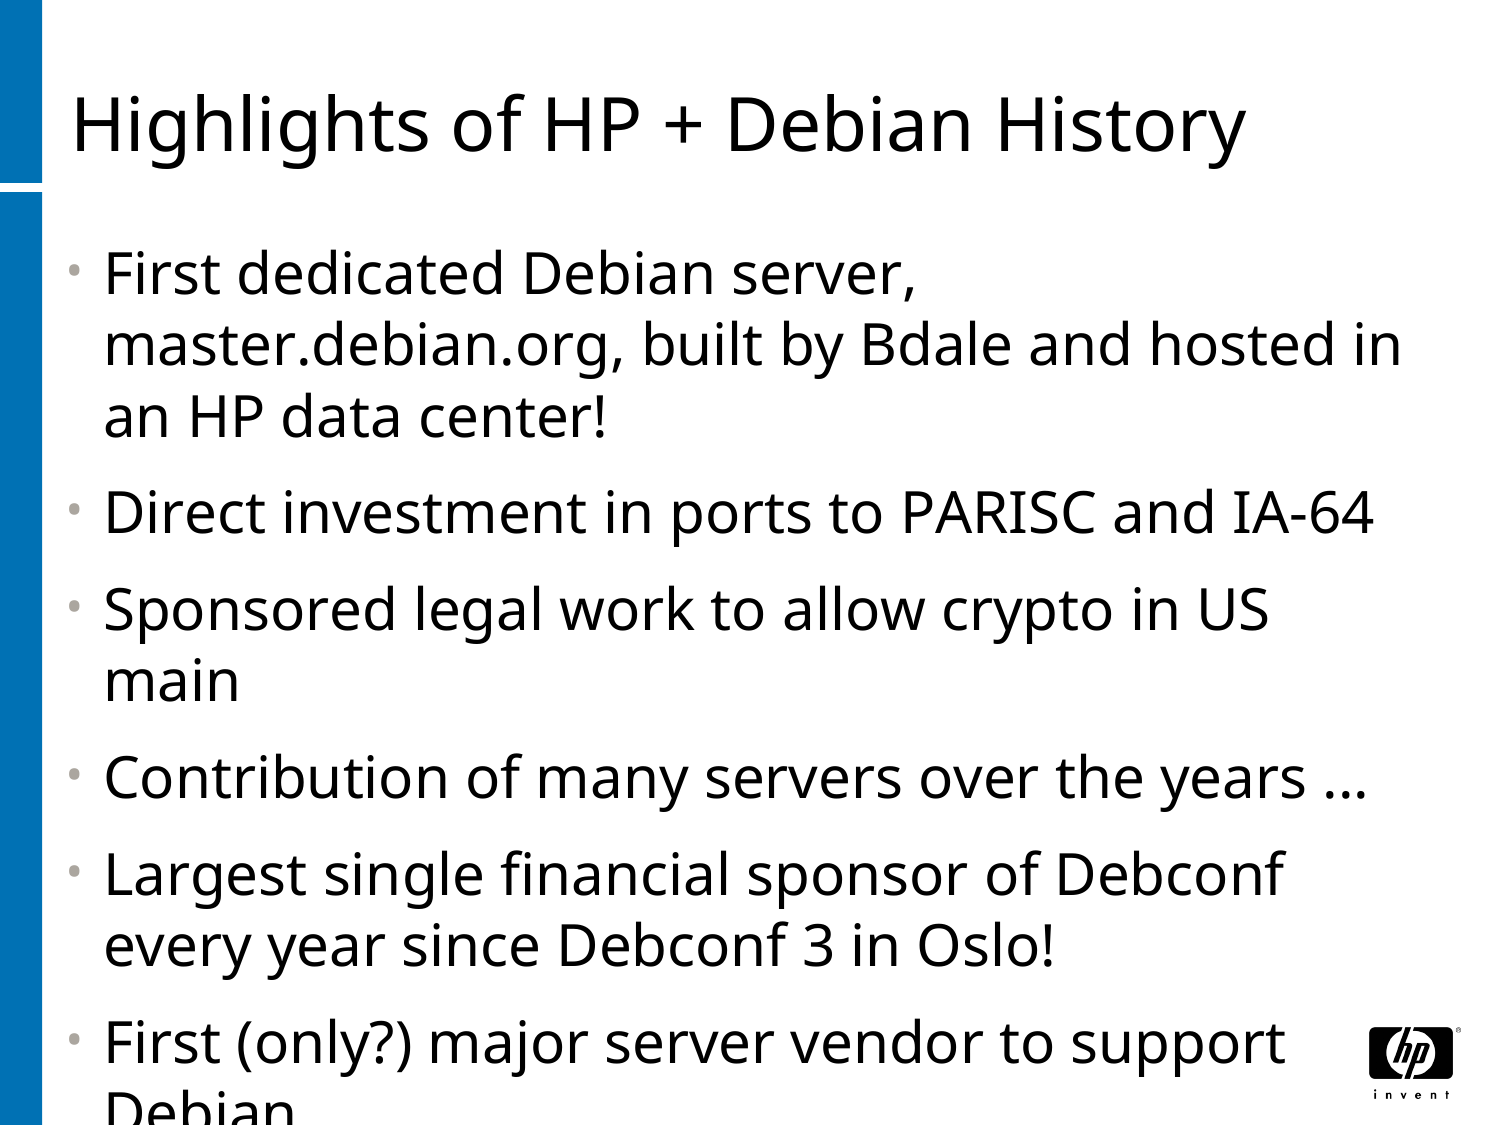

# Highlights of HP + Debian History
First dedicated Debian server, master.debian.org, built by Bdale and hosted in an HP data center!
Direct investment in ports to PARISC and IA-64
Sponsored legal work to allow crypto in US main
Contribution of many servers over the years ...
Largest single financial sponsor of Debconf every year since Debconf 3 in Oslo!
First (only?) major server vendor to support Debian
http://hp.com/go/debian